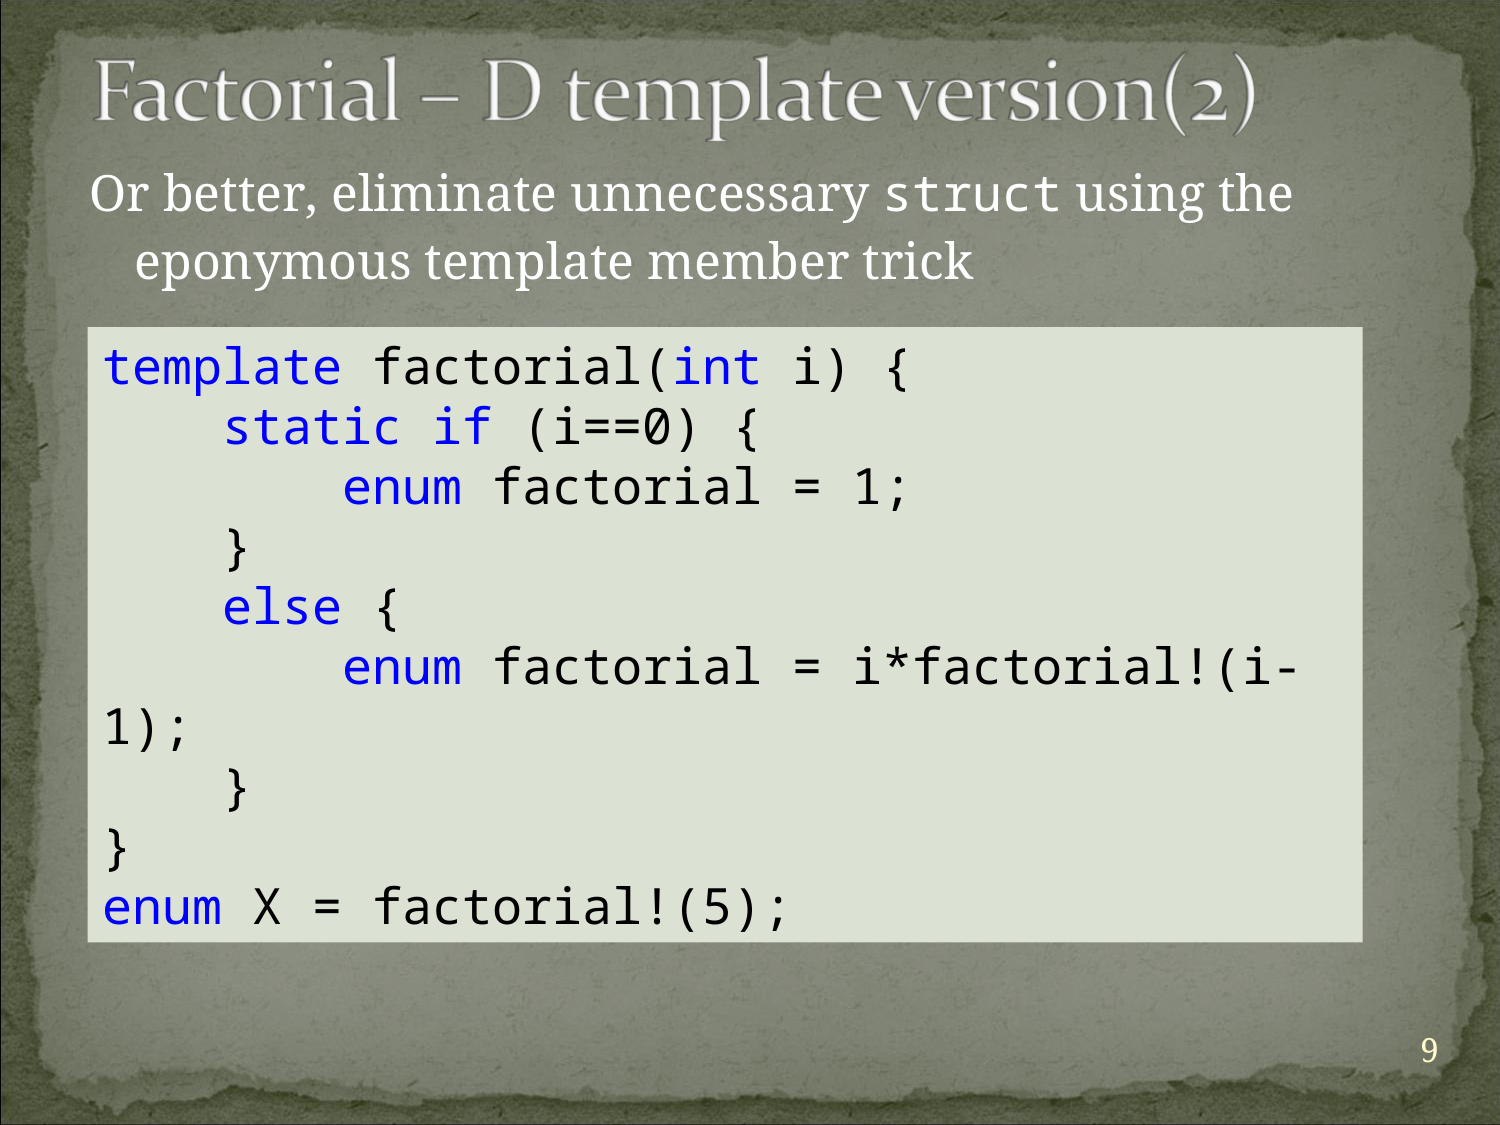

# Or better, eliminate unnecessary struct using the eponymous template member trick
template factorial(int i) {
 static if (i==0) {
 enum factorial = 1;
 }
 else {
 enum factorial = i*factorial!(i-1);
 }
}
enum X = factorial!(5);